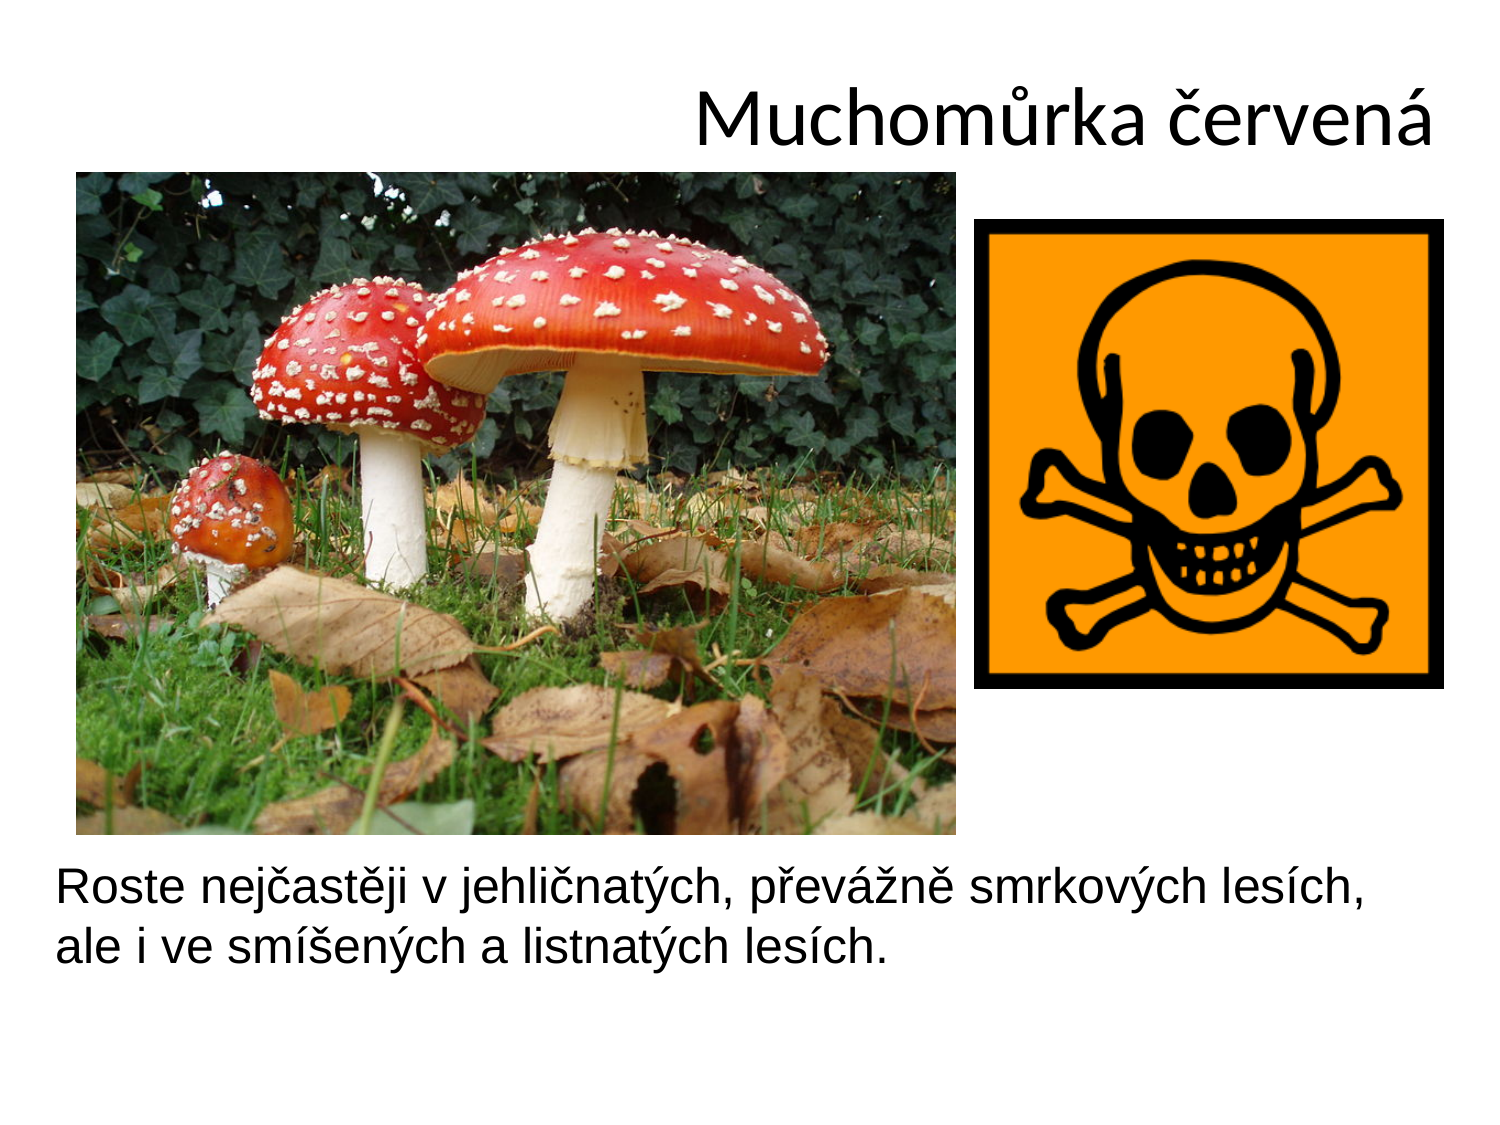

Muchomůrka červená
Roste nejčastěji v jehličnatých, převážně smrkových lesích, ale i ve smíšených a listnatých lesích.